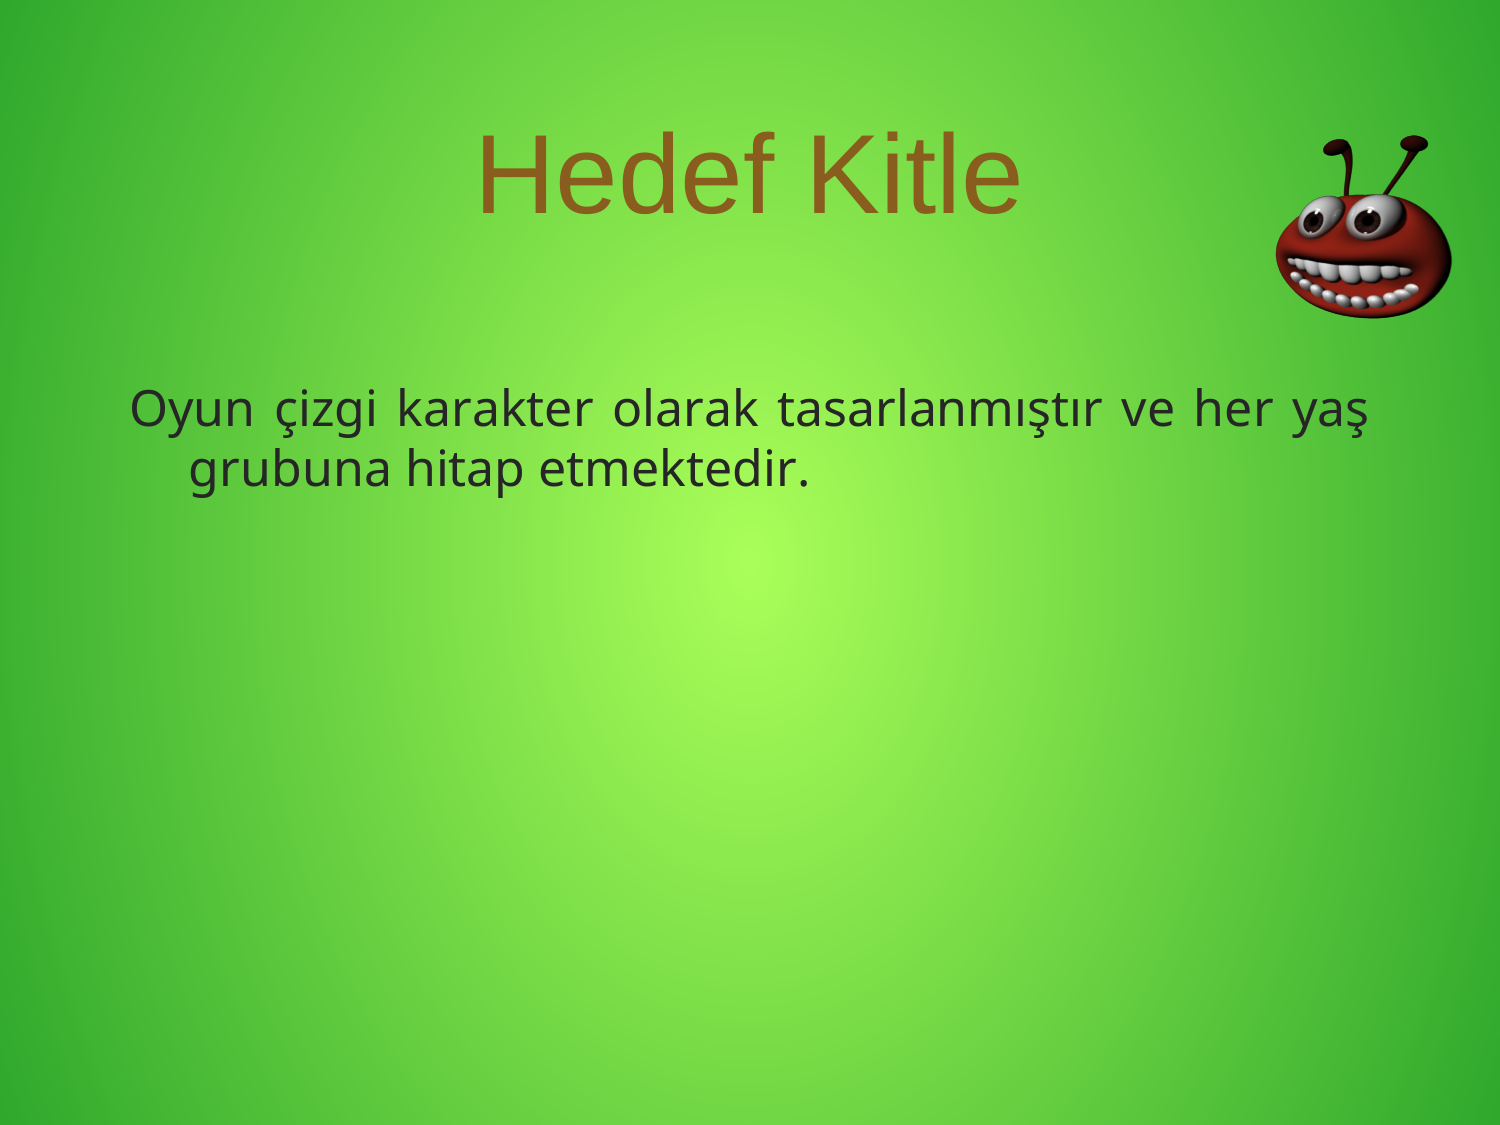

Hedef Kitle
Oyun çizgi karakter olarak tasarlanmıştır ve her yaş grubuna hitap etmektedir.